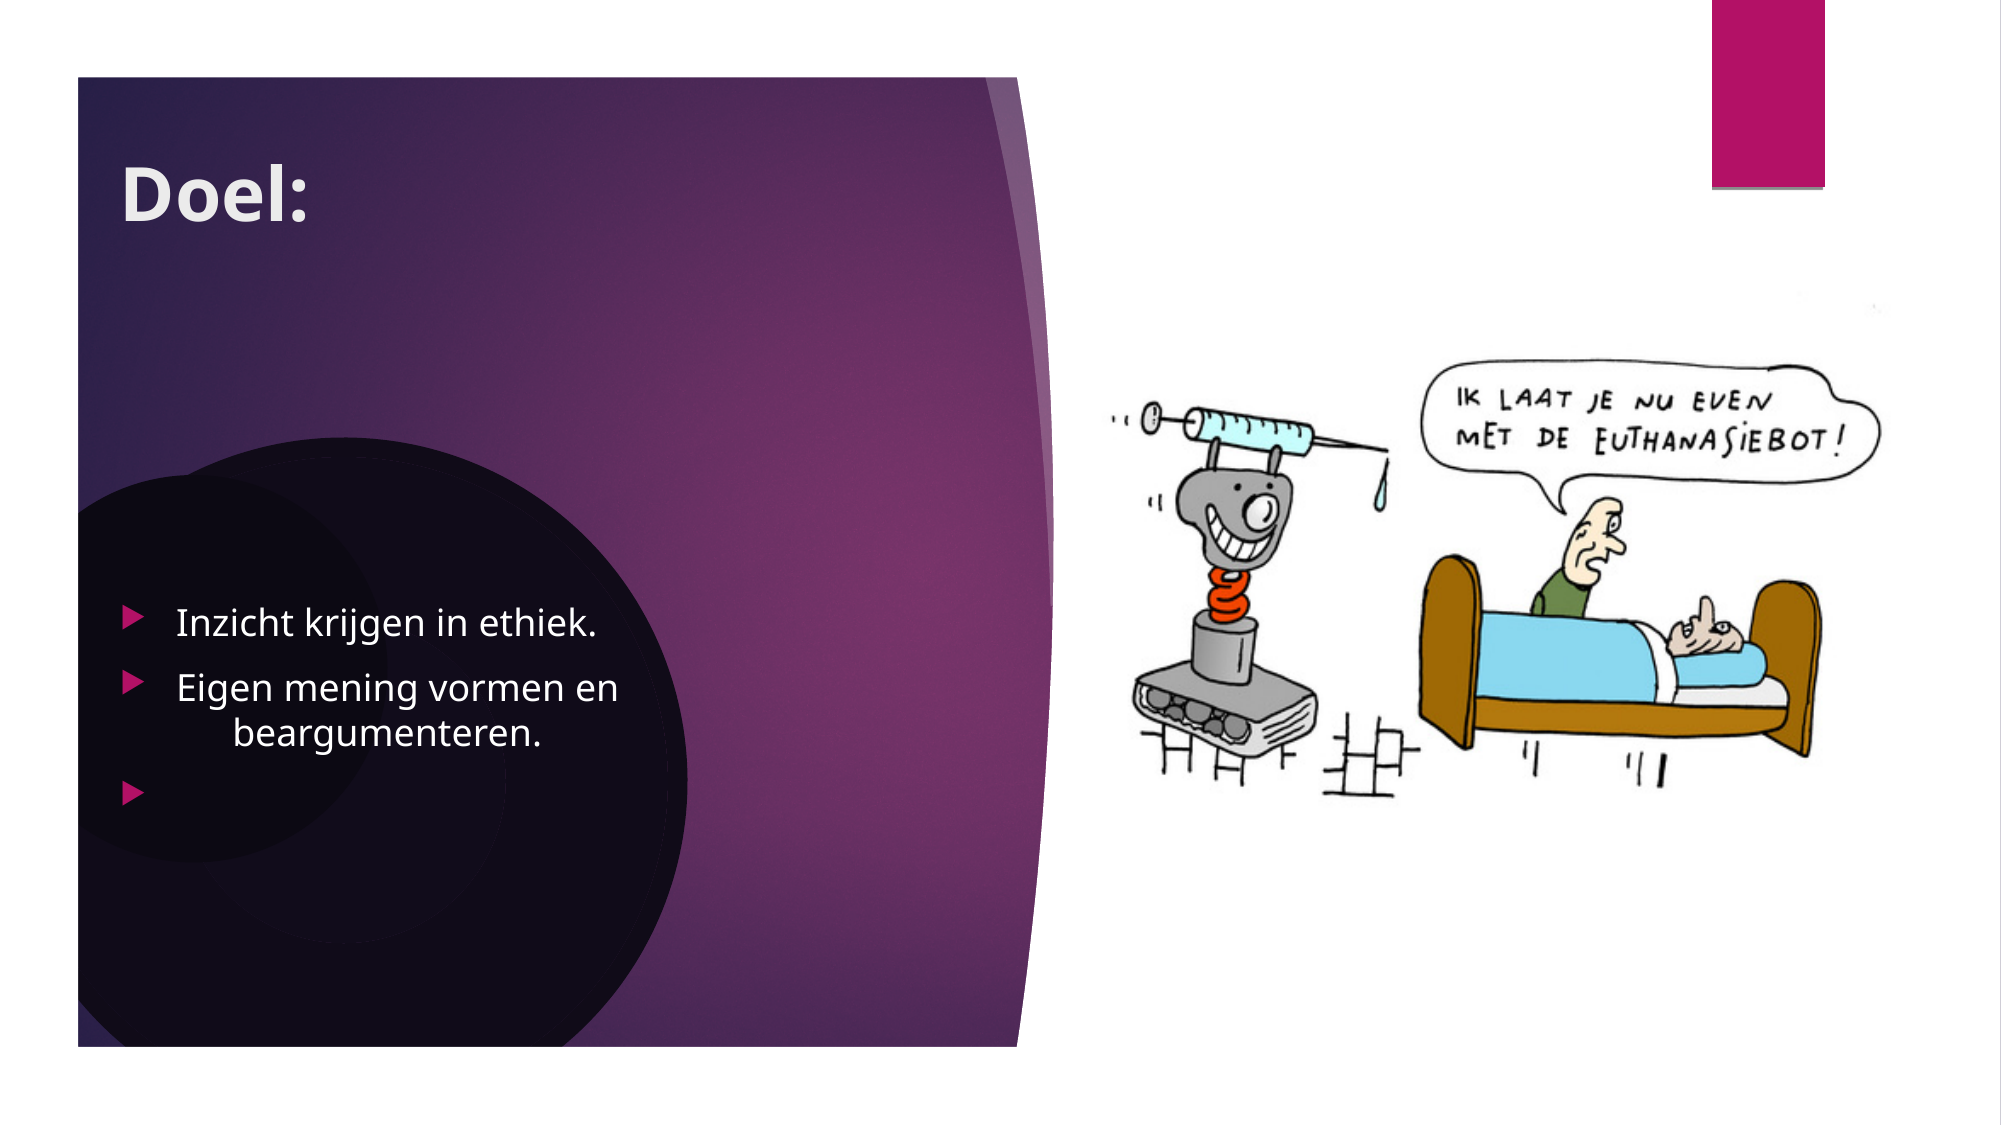

# Doel:
Inzicht krijgen in ethiek.
Eigen mening vormen en beargumenteren.